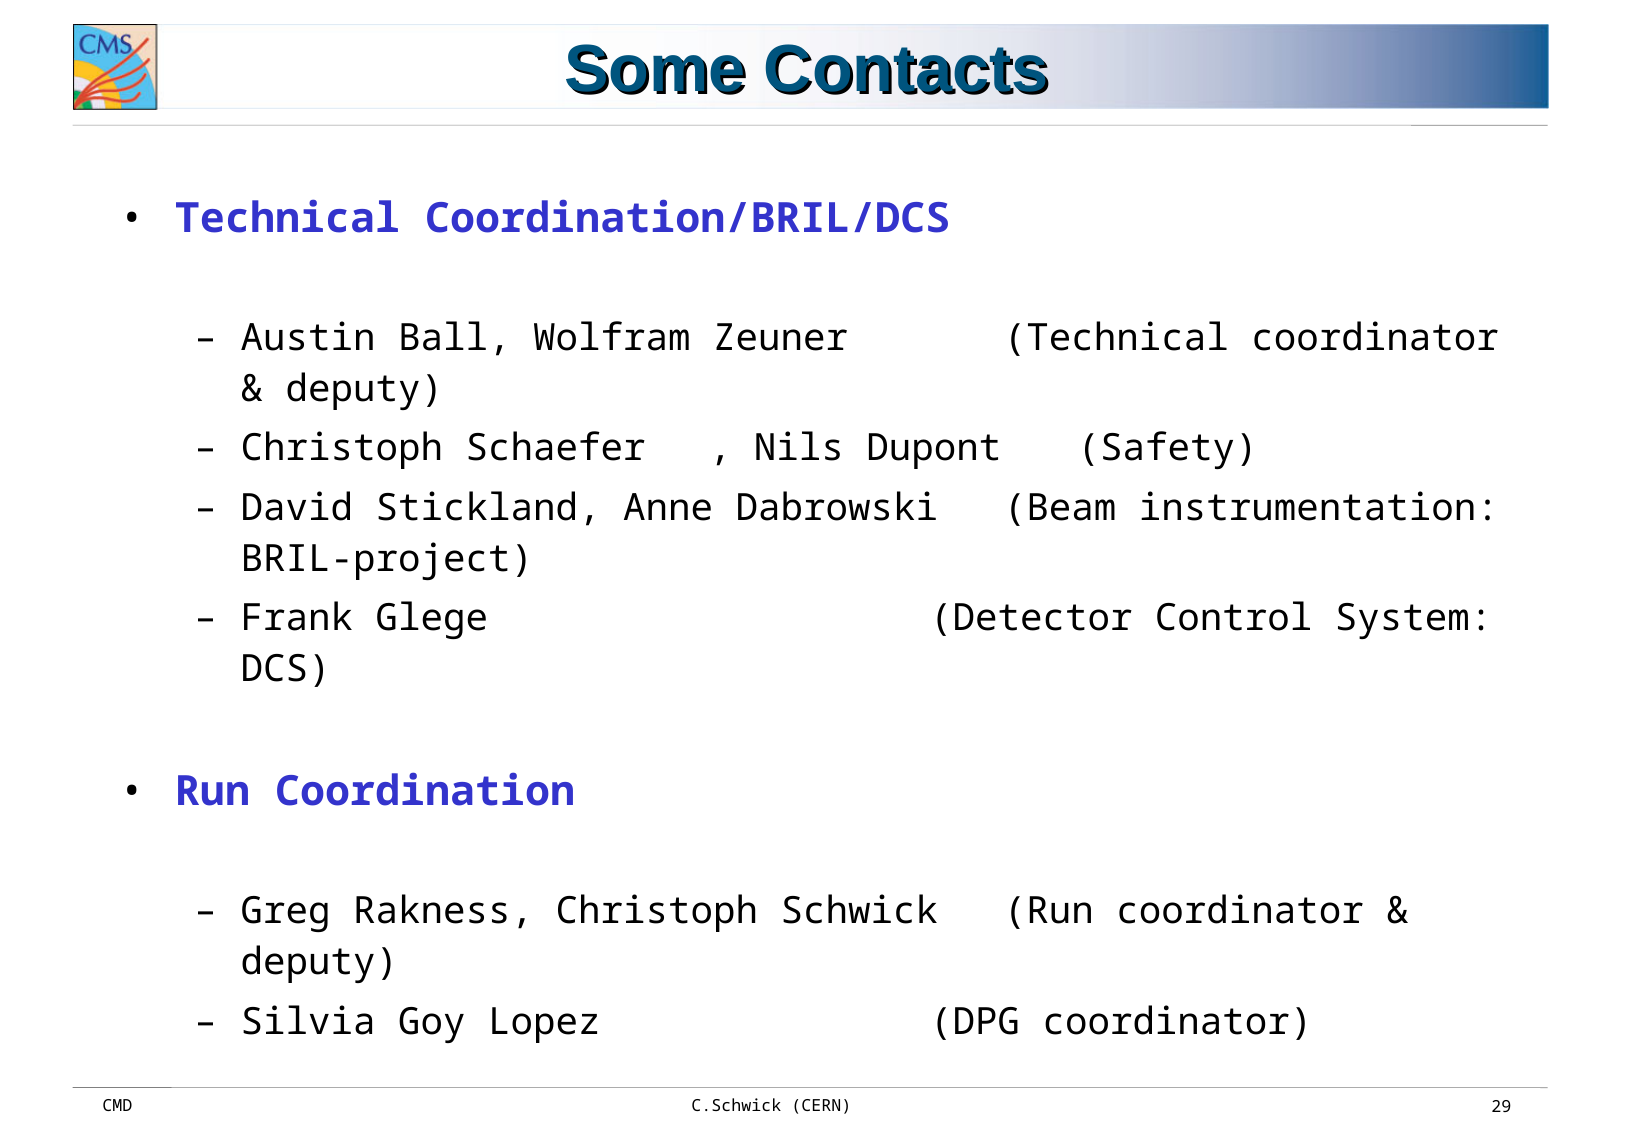

# Some Contacts
Technical Coordination/BRIL/DCS
Austin Ball, Wolfram Zeuner			(Technical coordinator & deputy)
Christoph Schaefer	, Nils Dupont		(Safety)
David Stickland, Anne Dabrowski 	(Beam instrumentation: BRIL-project)
Frank Glege 						(Detector Control System: DCS)
Run Coordination
Greg Rakness, Christoph Schwick	(Run coordinator & deputy)
Silvia Goy Lopez					(DPG coordinator)